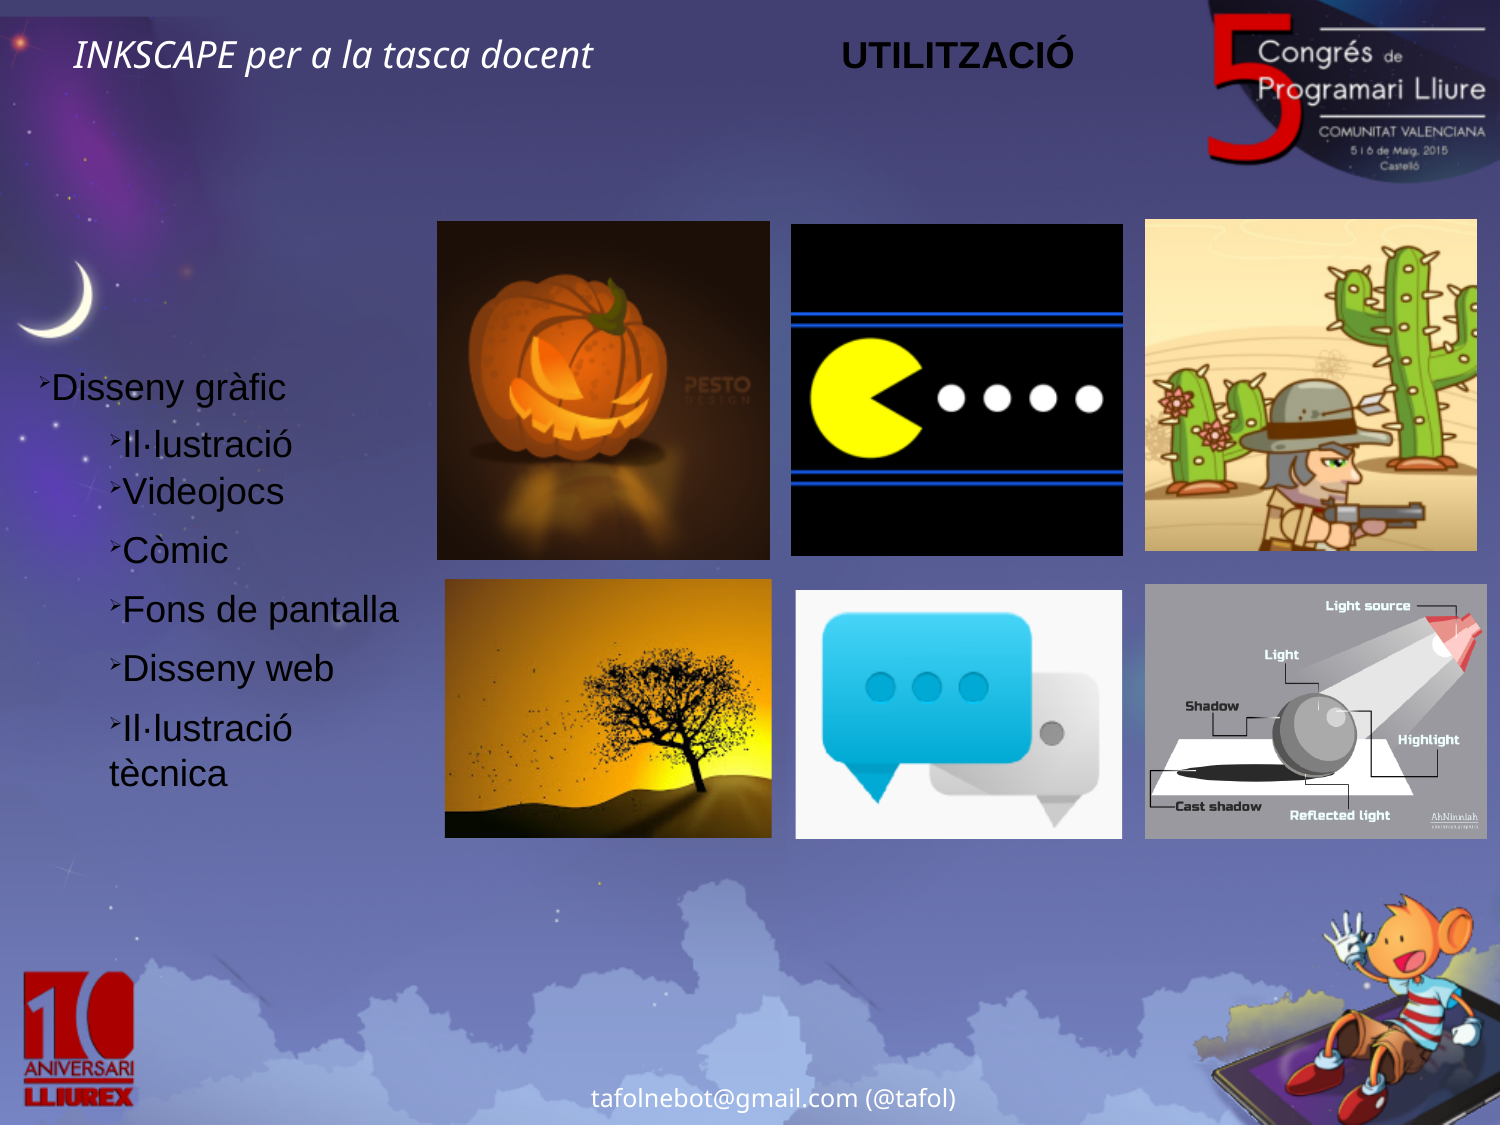

UTILITZACIÓ
Disseny gràfic
Il·lustració
Videojocs
Còmic
Fons de pantalla
Disseny web
Il·lustració tècnica